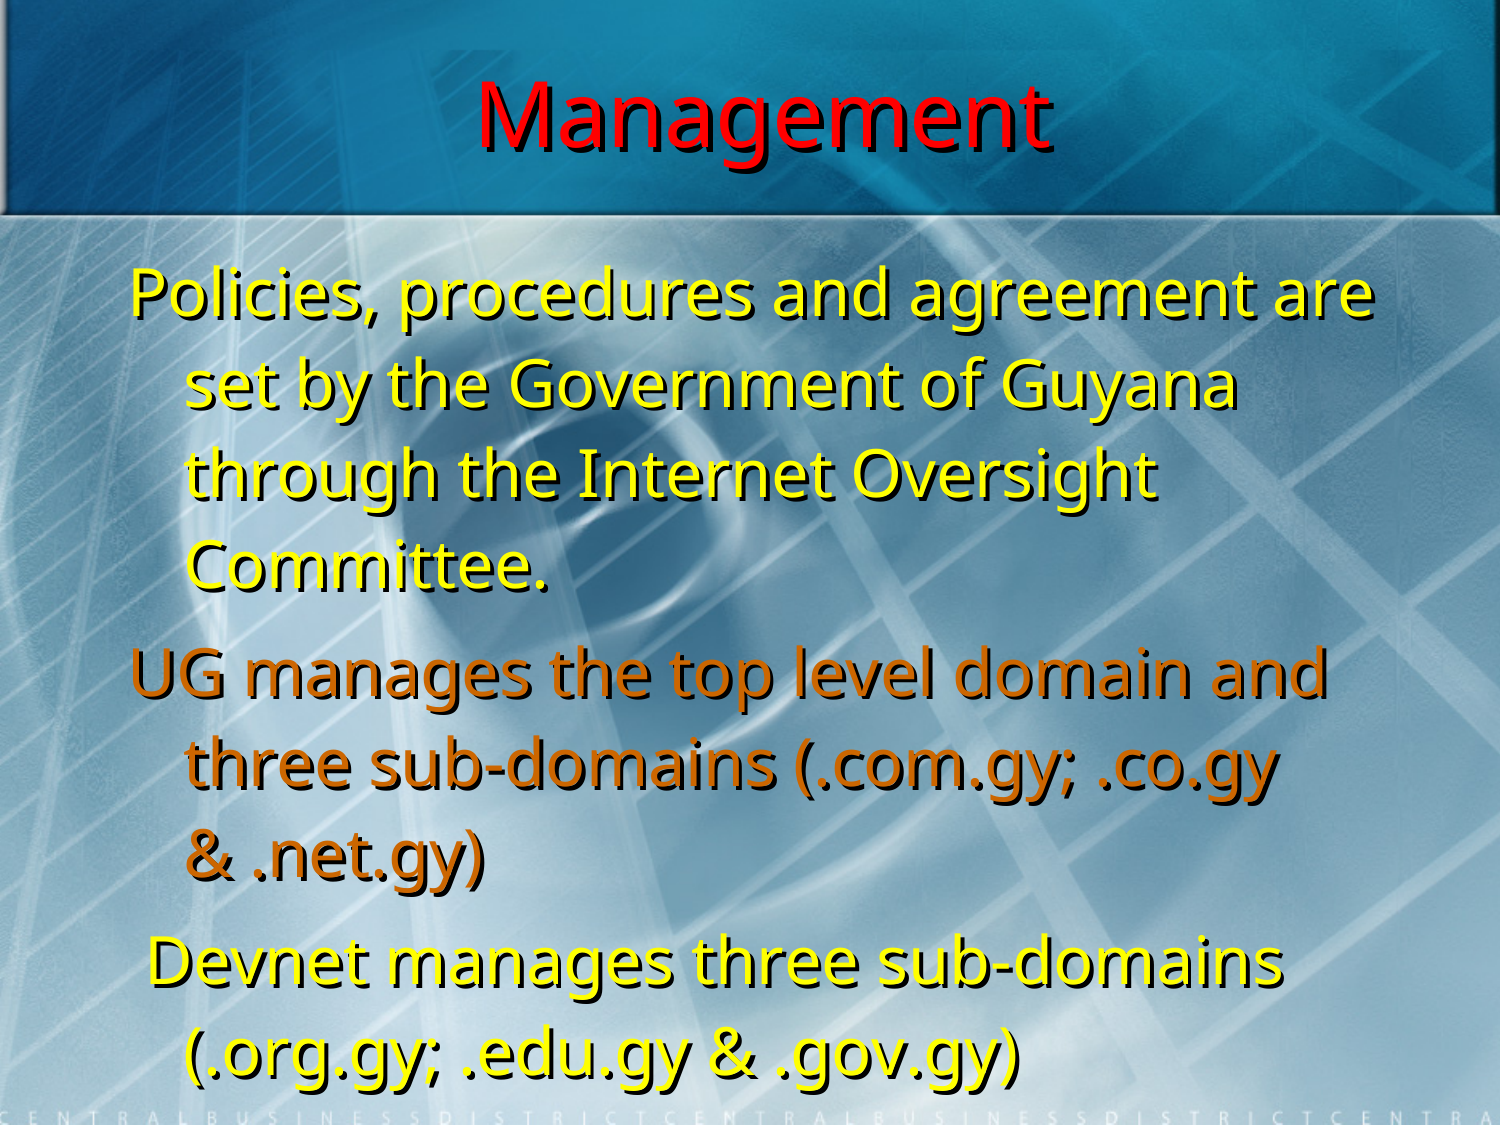

# Management
Policies, procedures and agreement are set by the Government of Guyana through the Internet Oversight Committee.
UG manages the top level domain and three sub-domains (.com.gy; .co.gy & .net.gy)
 Devnet manages three sub-domains (.org.gy; .edu.gy & .gov.gy)